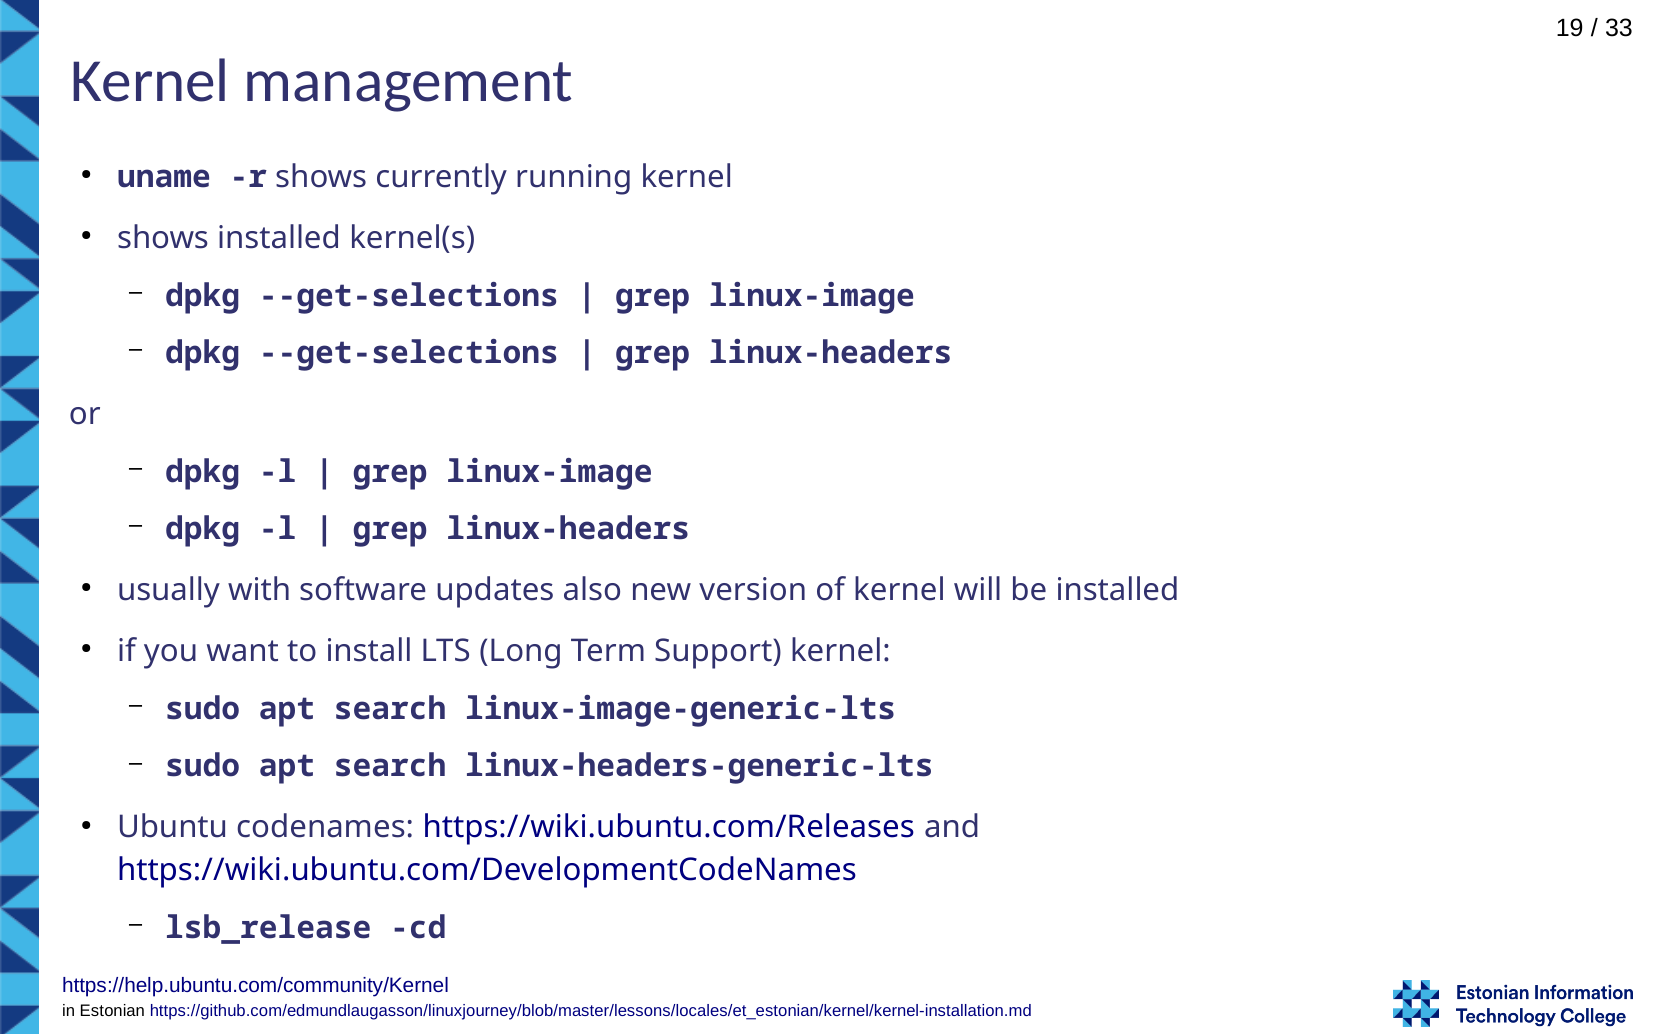

# Kernel management
uname -r shows currently running kernel
shows installed kernel(s)
dpkg --get-selections | grep linux-image
dpkg --get-selections | grep linux-headers
or
dpkg -l | grep linux-image
dpkg -l | grep linux-headers
usually with software updates also new version of kernel will be installed
if you want to install LTS (Long Term Support) kernel:
sudo apt search linux-image-generic-lts
sudo apt search linux-headers-generic-lts
Ubuntu codenames: https://wiki.ubuntu.com/Releases and https://wiki.ubuntu.com/DevelopmentCodeNames
lsb_release -cd
https://help.ubuntu.com/community/Kernel
in Estonian https://github.com/edmundlaugasson/linuxjourney/blob/master/lessons/locales/et_estonian/kernel/kernel-installation.md